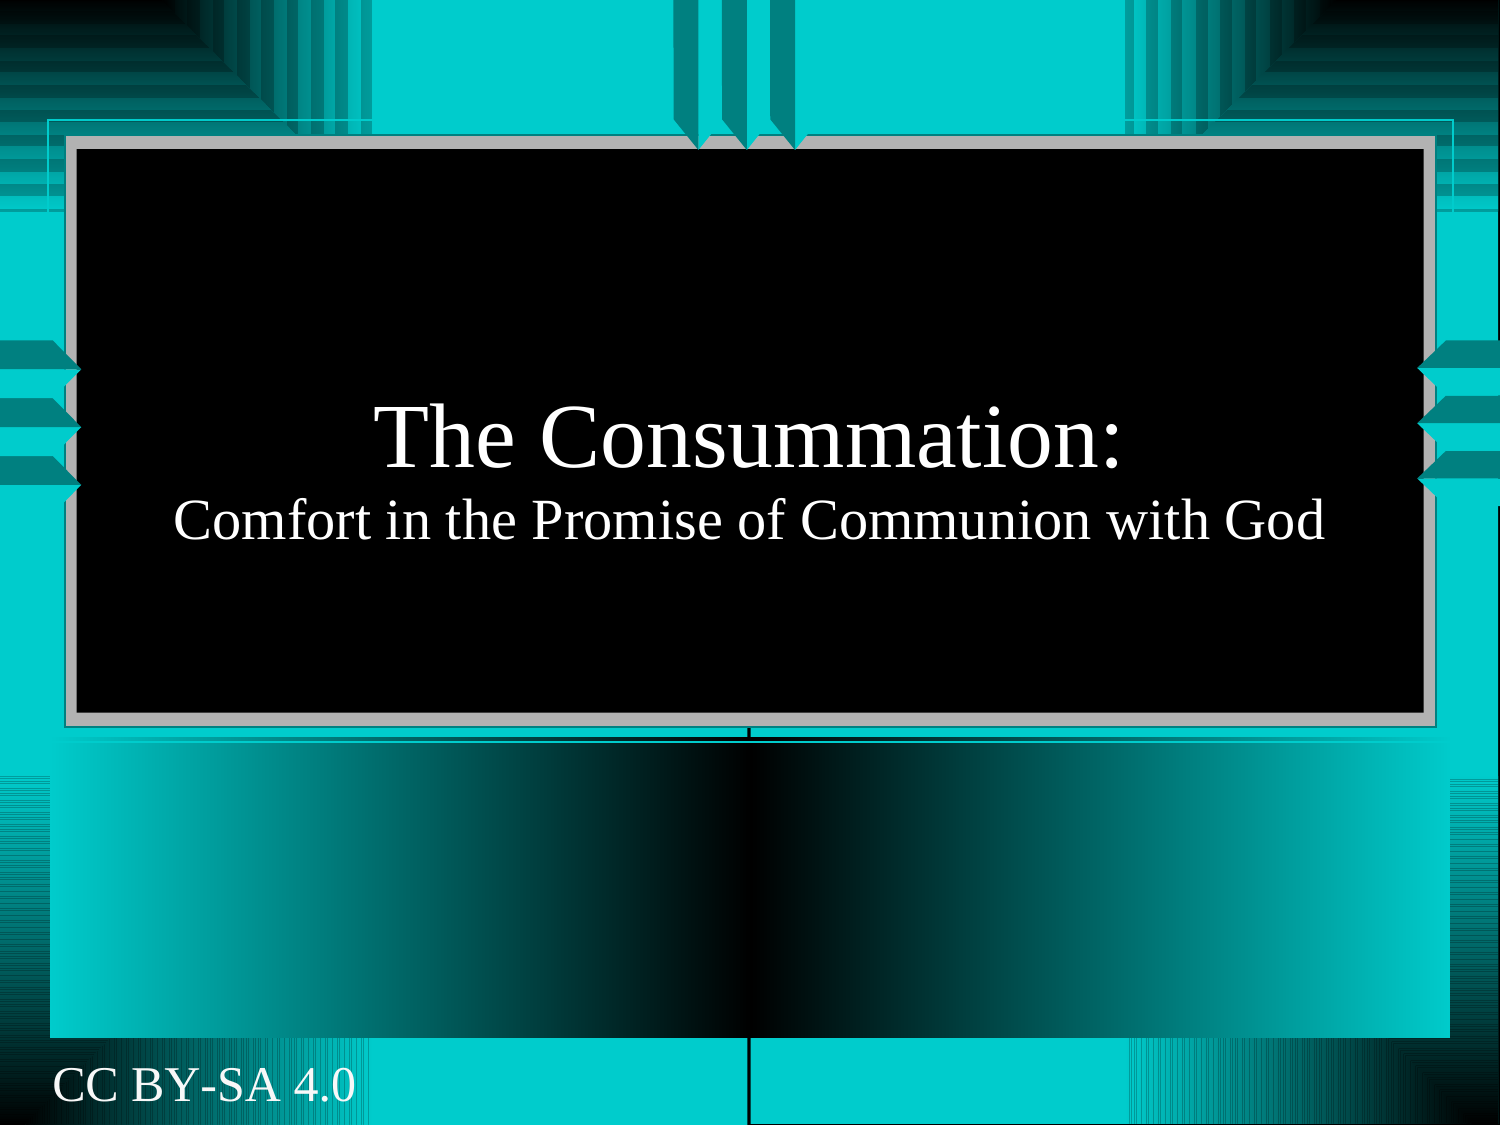

# The Consummation: Comfort in the Promise of Communion with God
CC BY-SA 4.0